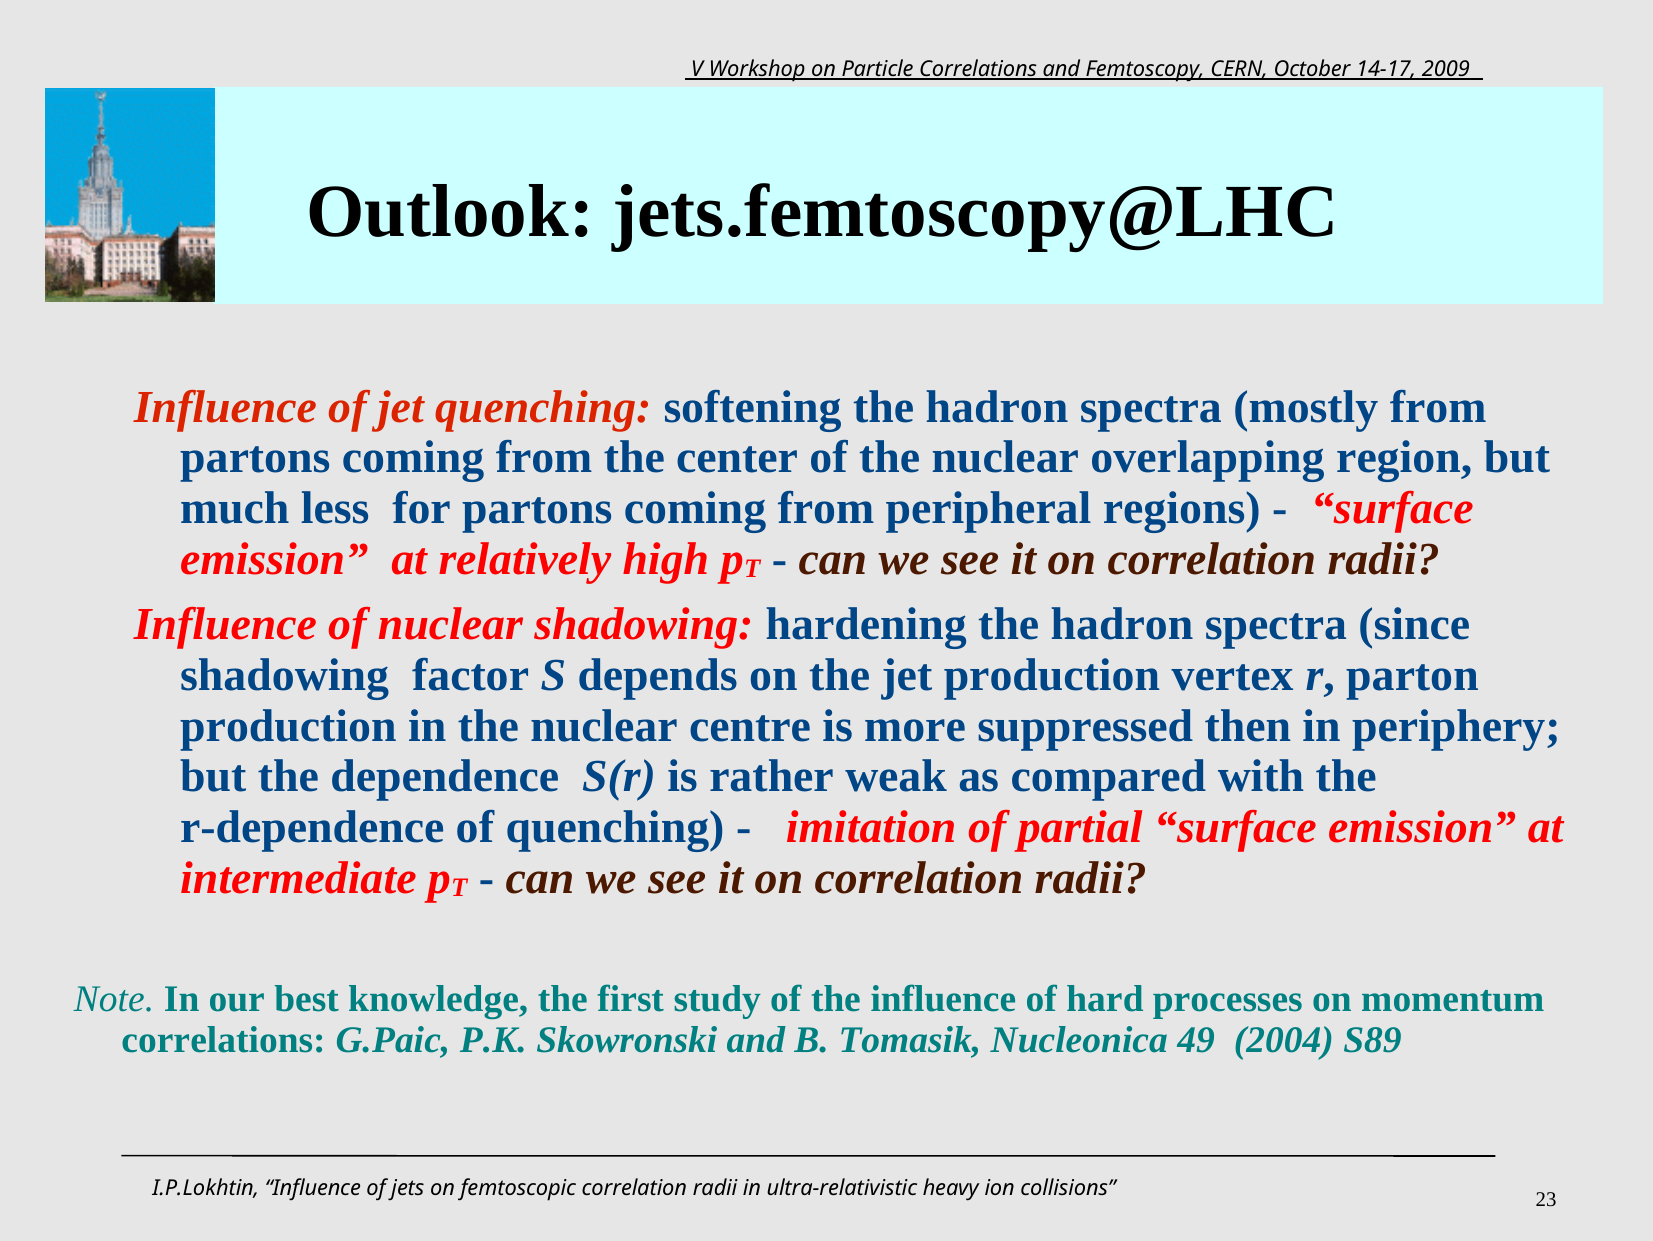

# Outlook: jets.femtoscopy@LHC
Influence of jet quenching: softening the hadron spectra (mostly from partons coming from the center of the nuclear overlapping region, but much less for partons coming from peripheral regions) - “surface emission” at relatively high pT - can we see it on correlation radii?
Influence of nuclear shadowing: hardening the hadron spectra (since shadowing factor S depends on the jet production vertex r, parton production in the nuclear centre is more suppressed then in periphery; but the dependence S(r) is rather weak as compared with the r-dependence of quenching) - imitation of partial “surface emission” at intermediate pT - can we see it on correlation radii?
Note. In our best knowledge, the first study of the influence of hard processes on momentum correlations: G.Paic, P.K. Skowronski and B. Tomasik, Nucleonica 49 (2004) S89